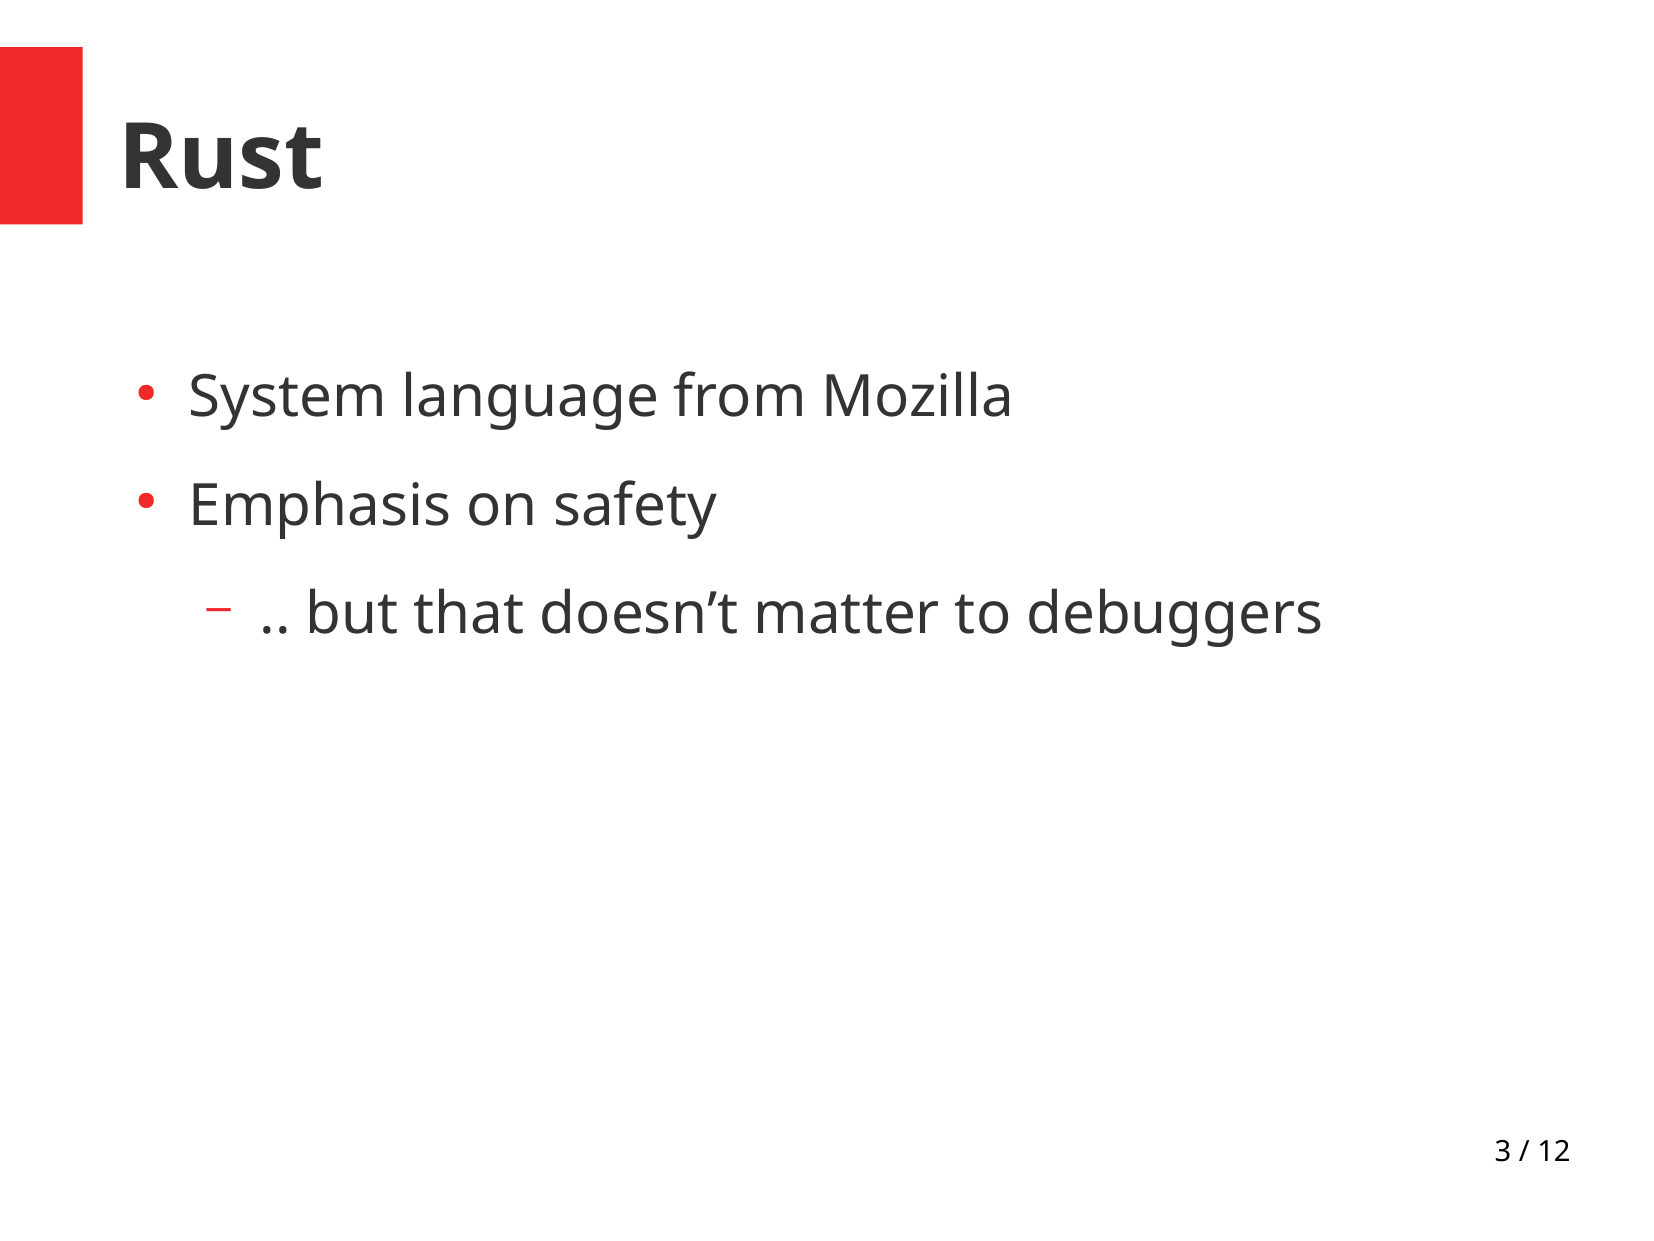

# Rust
System language from Mozilla
Emphasis on safety
.. but that doesn’t matter to debuggers
3